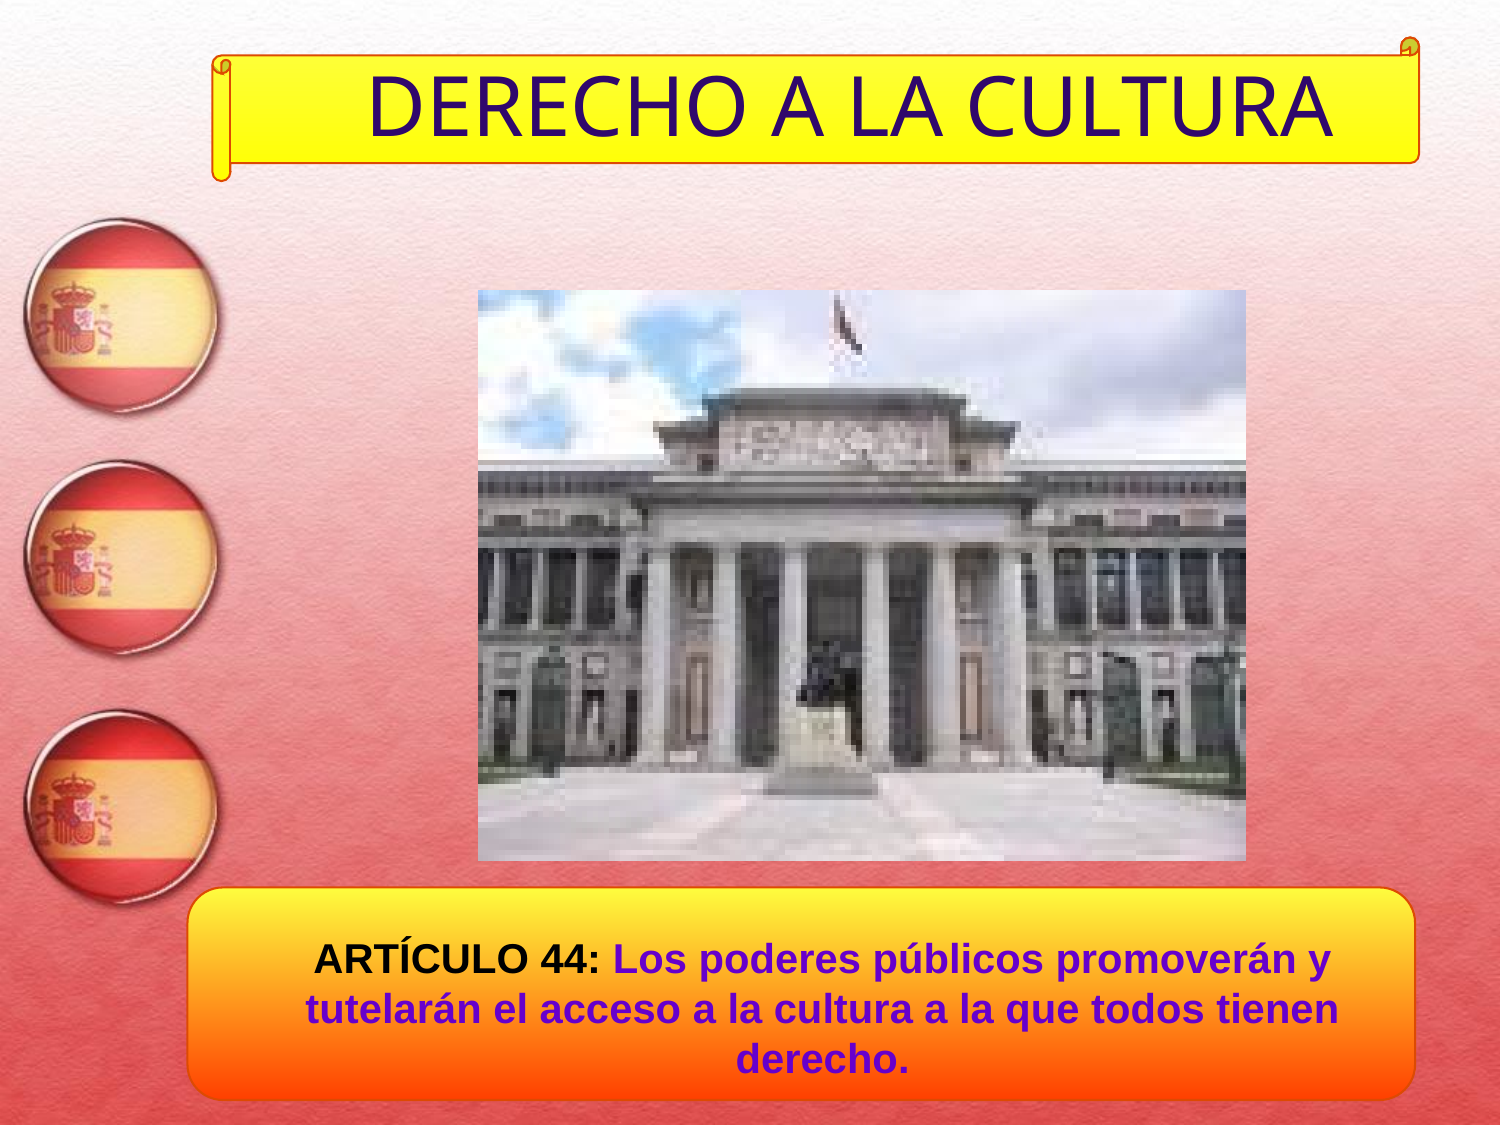

DERECHO A LA CULTURA
ARTÍCULO 44: Los poderes públicos promoverán y tutelarán el acceso a la cultura a la que todos tienen derecho.
39